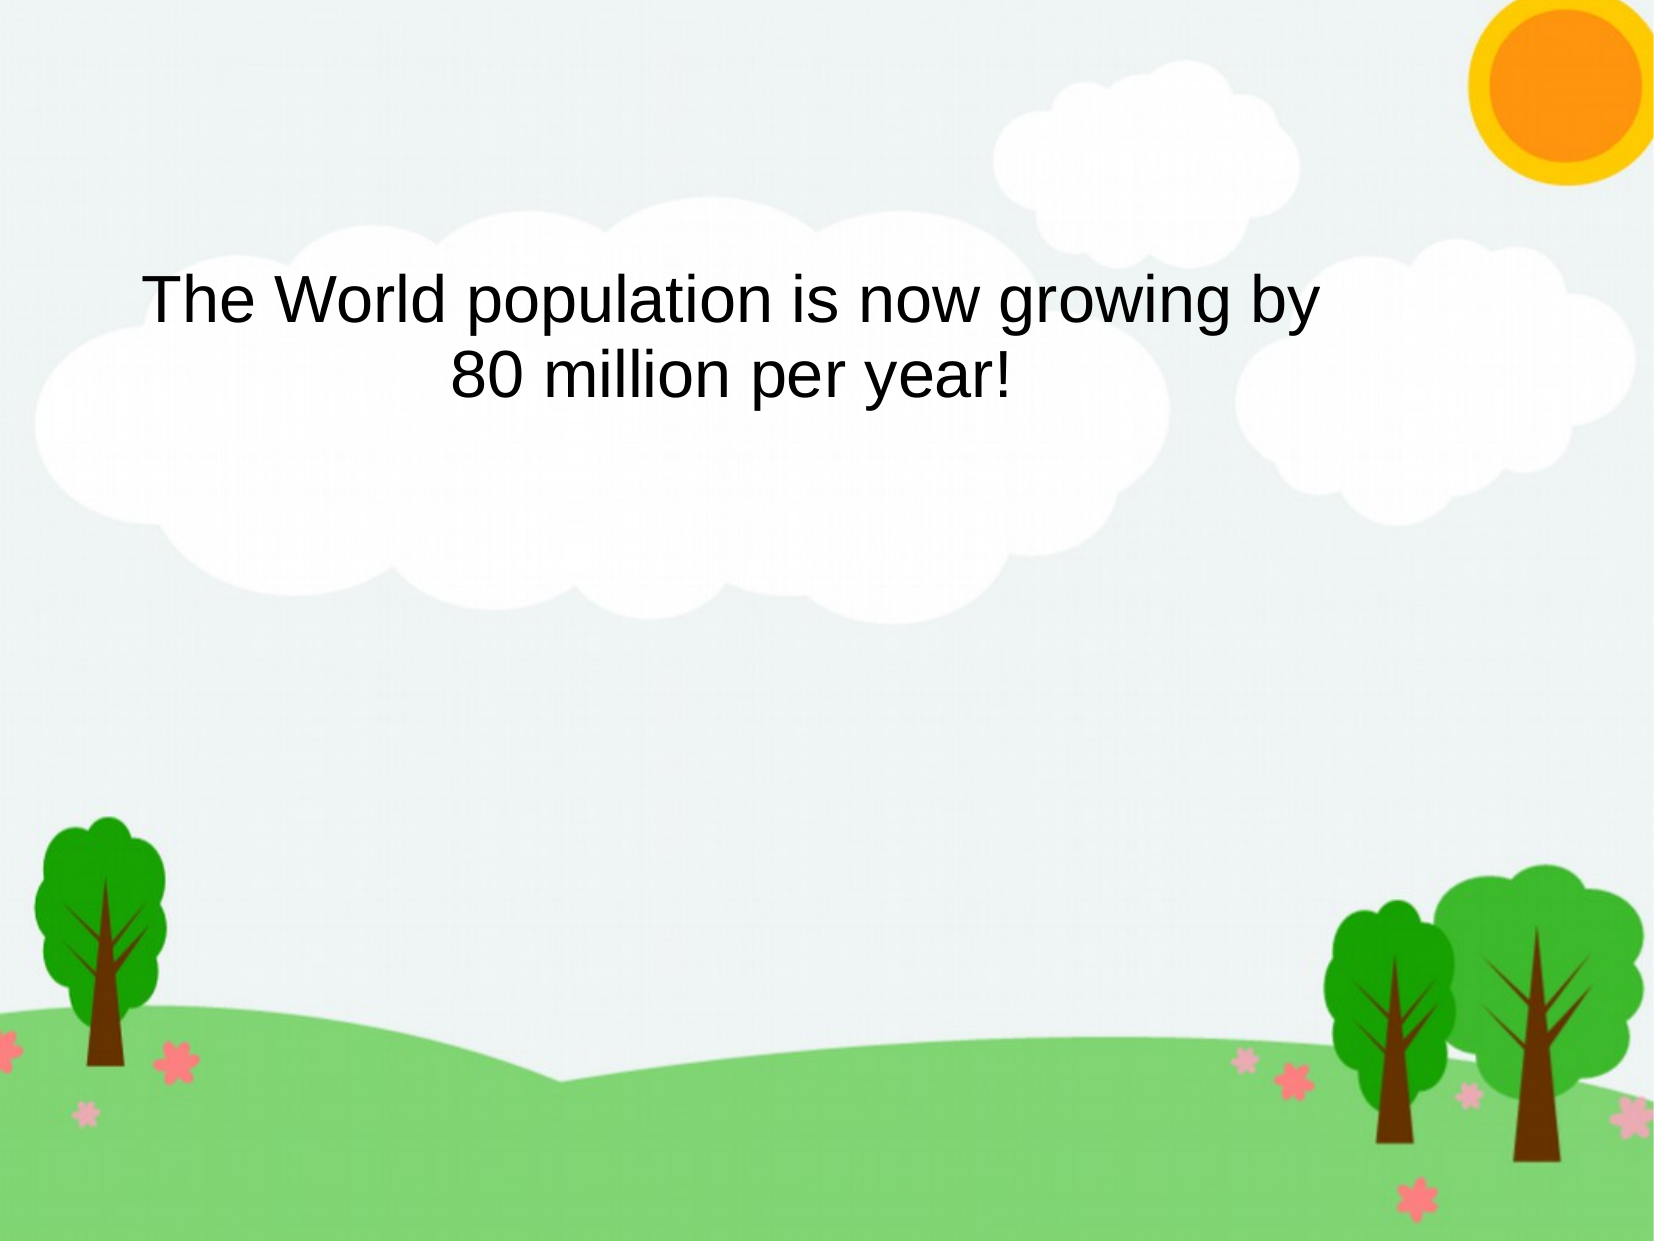

# The World population is now growing by 80 million per year!